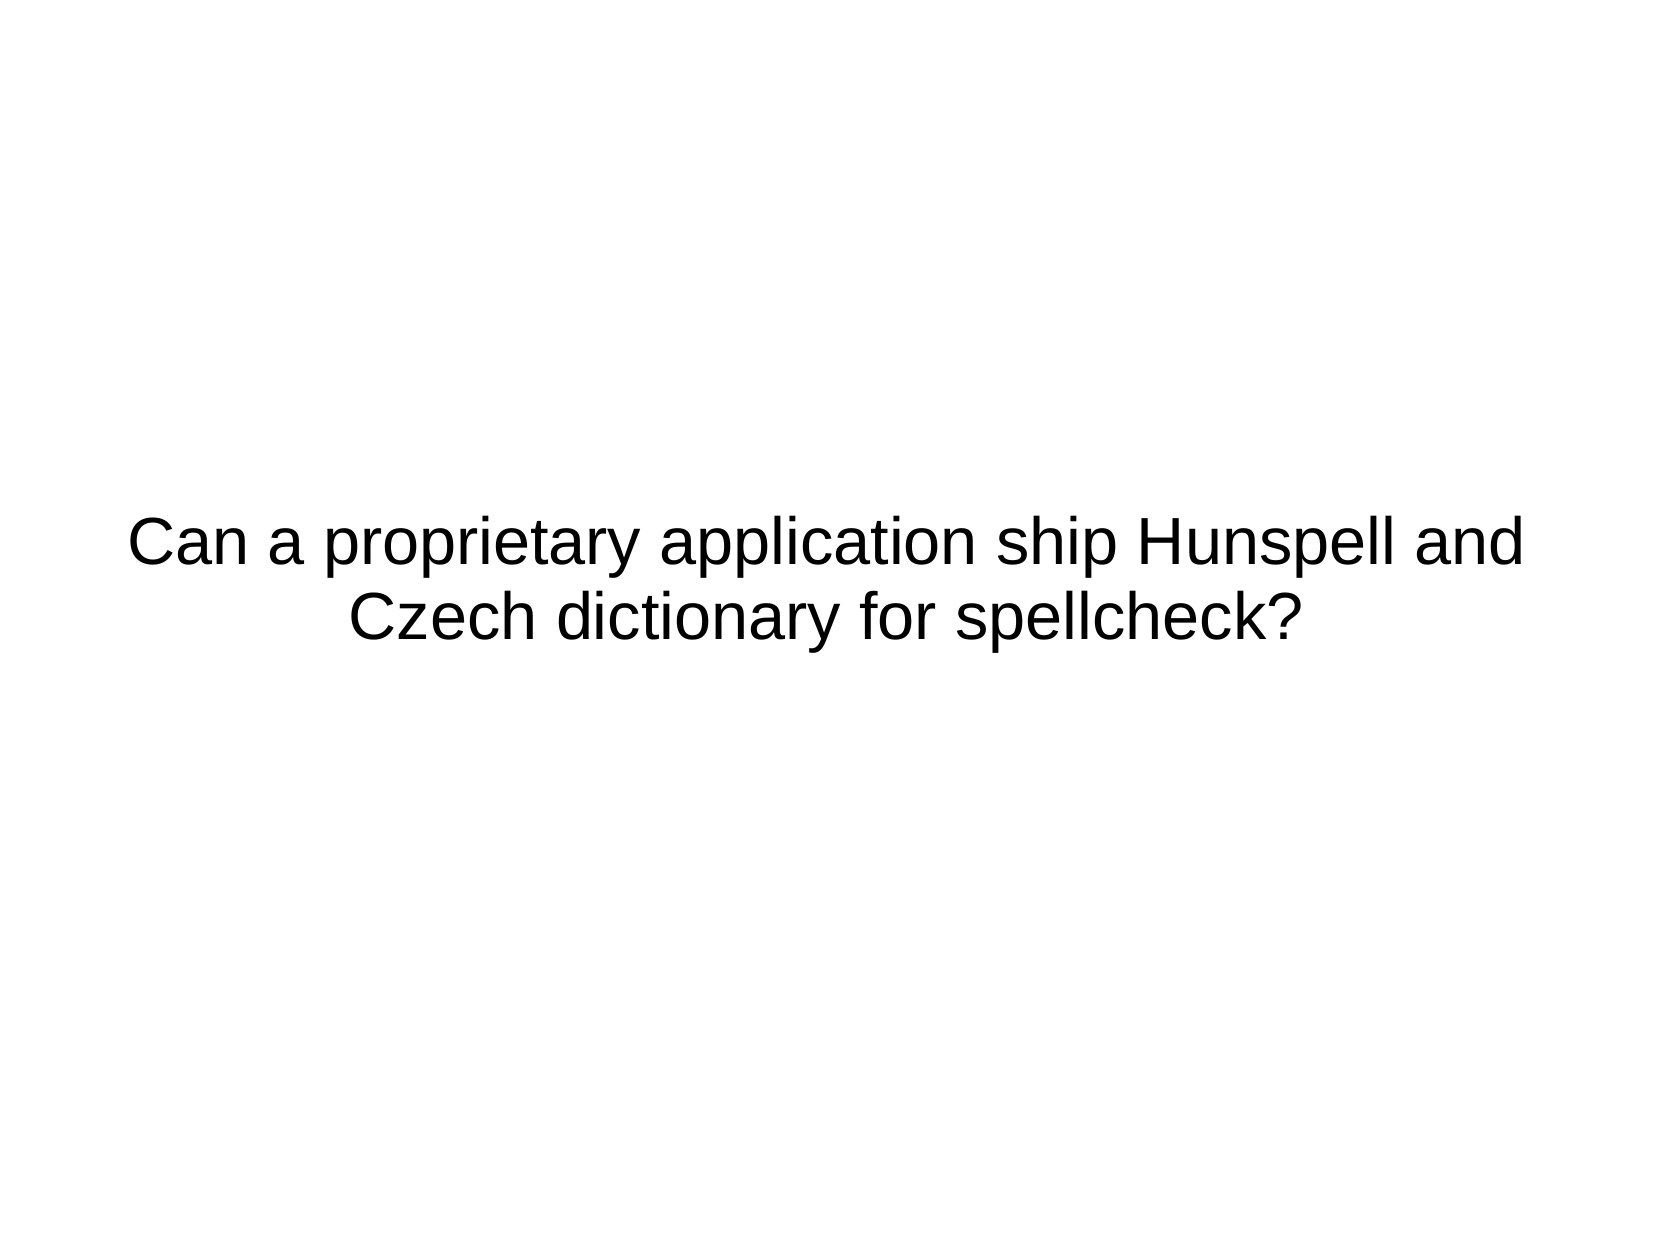

# Can a proprietary application ship Hunspell and Czech dictionary for spellcheck?